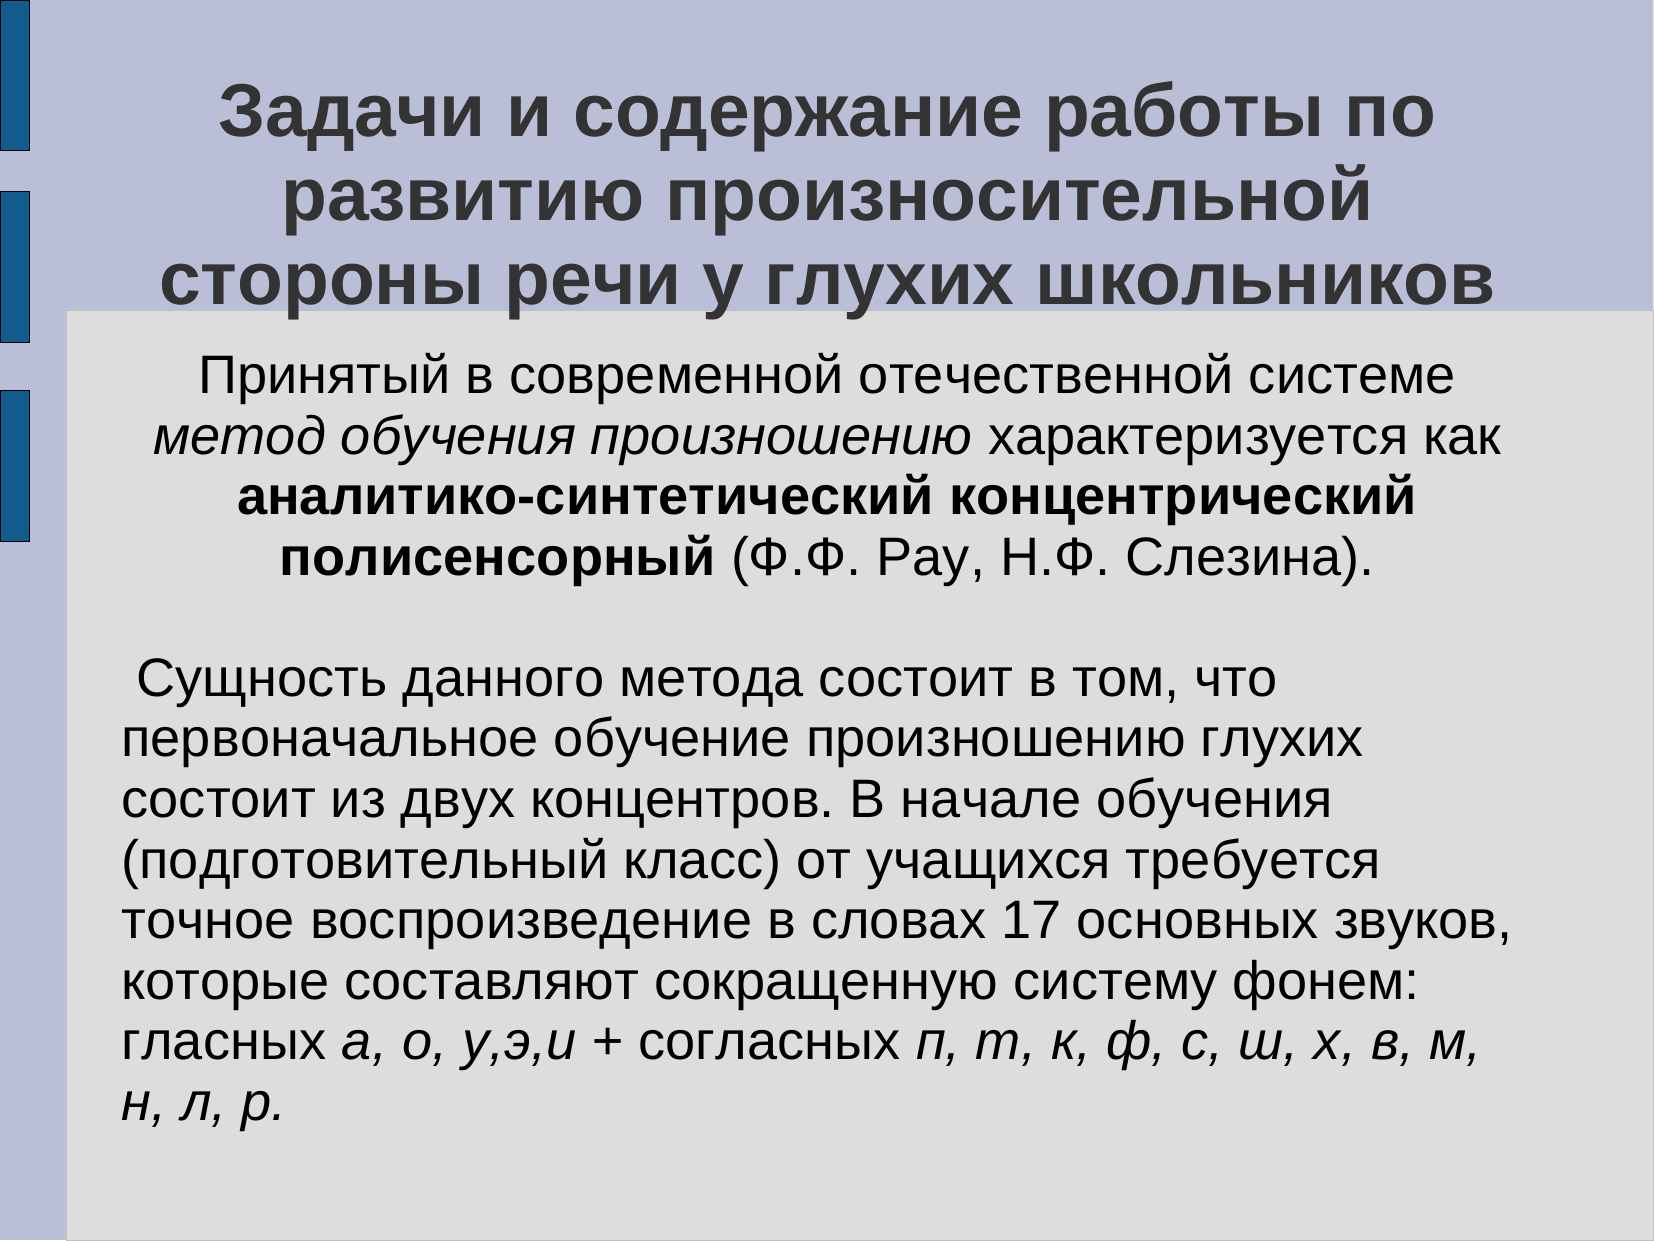

# Задачи и содержание работы по развитию произносительной стороны речи у глухих школьников
Принятый в современной отечественной системе метод обучения произношению характеризуется как аналитико-синтетический концентрический полисенсорный (Ф.Ф. Pay, Н.Ф. Слезина).
 Сущность данного метода состоит в том, что первоначальное обучение произношению глухих состоит из двух концентров. В начале обучения (подготовительный класс) от учащихся требуется точное воспроизведение в словах 17 основных звуков, которые составляют сокращенную систему фонем: гласных а, о, у,э,и + согласных п, т, к, ф, с, ш, х, в, м, н, л, р.